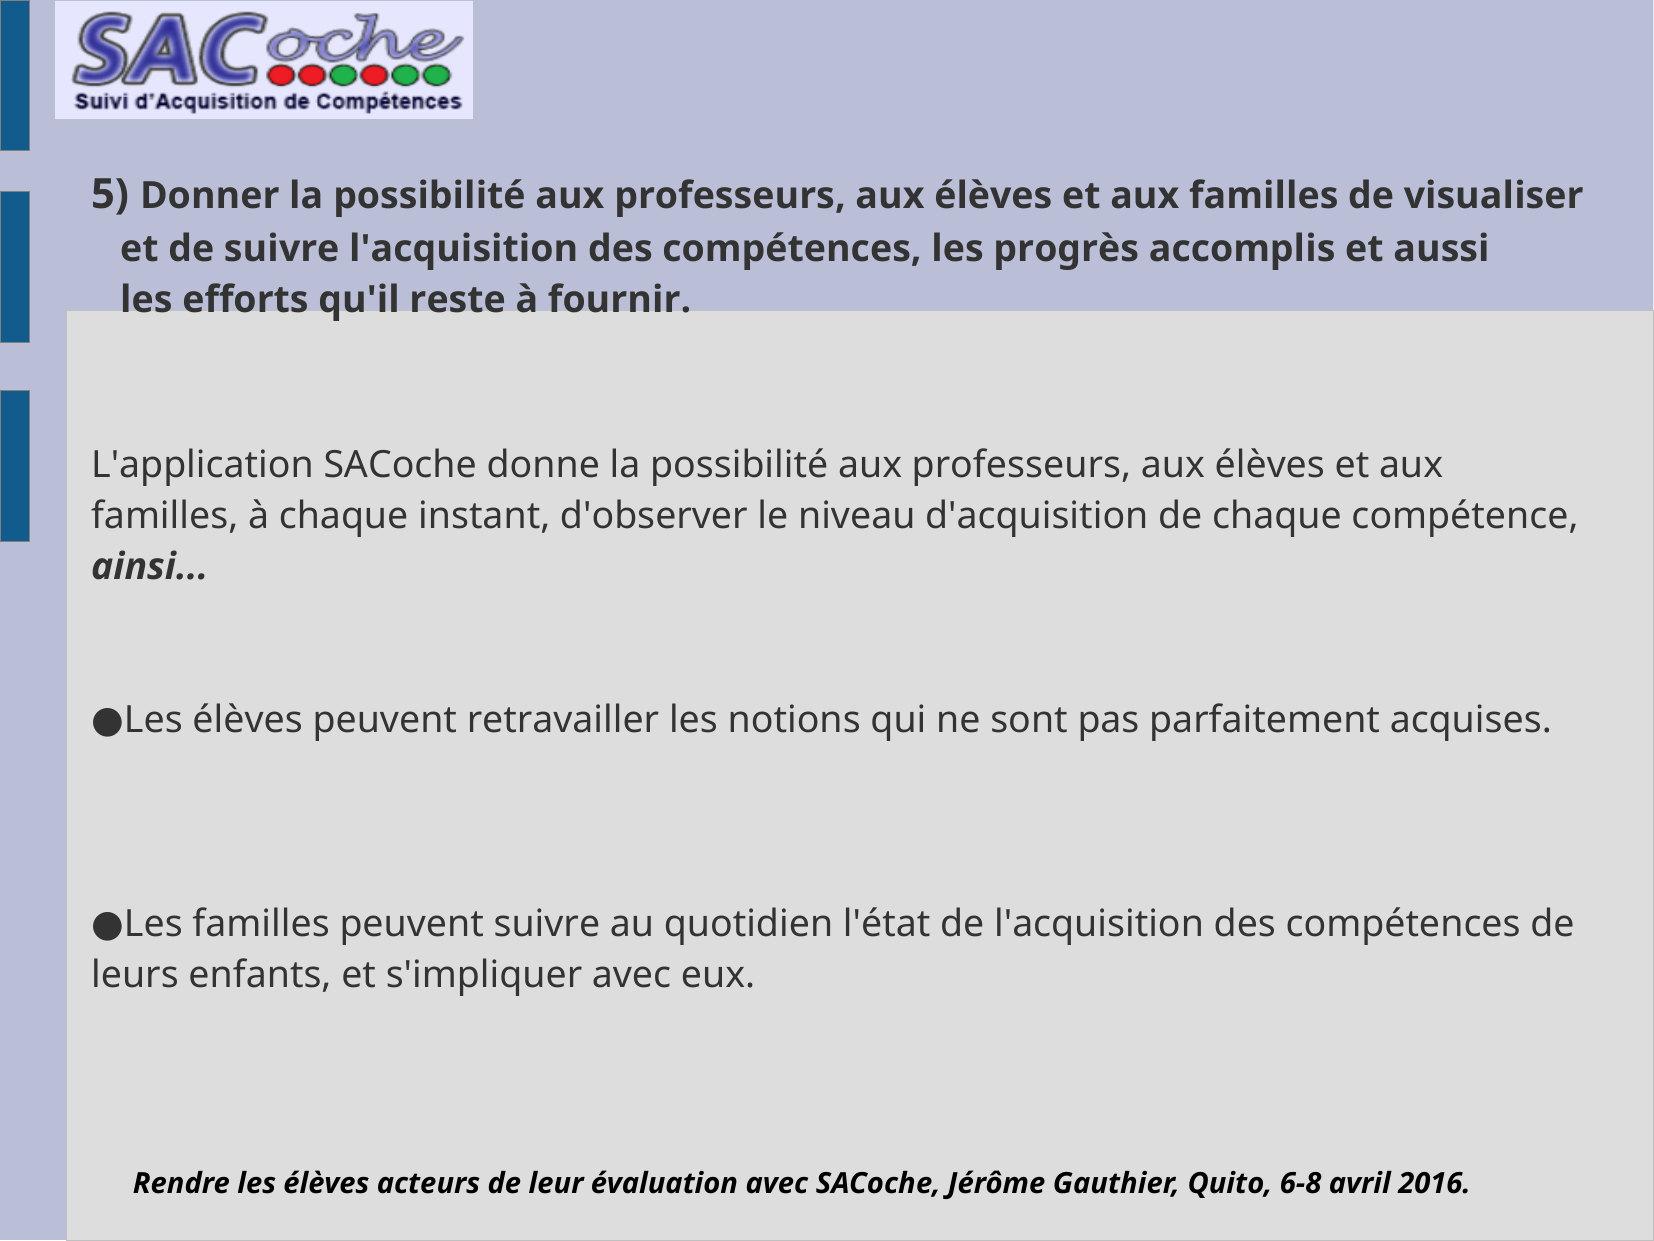

# 5) Donner la possibilité aux professeurs, aux élèves et aux familles de visualiser et de suivre l'acquisition des compétences, les progrès accomplis et aussi les efforts qu'il reste à fournir. L'application SACoche donne la possibilité aux professeurs, aux élèves et aux familles, à chaque instant, d'observer le niveau d'acquisition de chaque compétence, ainsi... ●Les élèves peuvent retravailler les notions qui ne sont pas parfaitement acquises. ●Les familles peuvent suivre au quotidien l'état de l'acquisition des compétences de leurs enfants, et s'impliquer avec eux.
Rendre les élèves acteurs de leur évaluation avec SACoche, Jérôme Gauthier, Quito, 6-8 avril 2016.